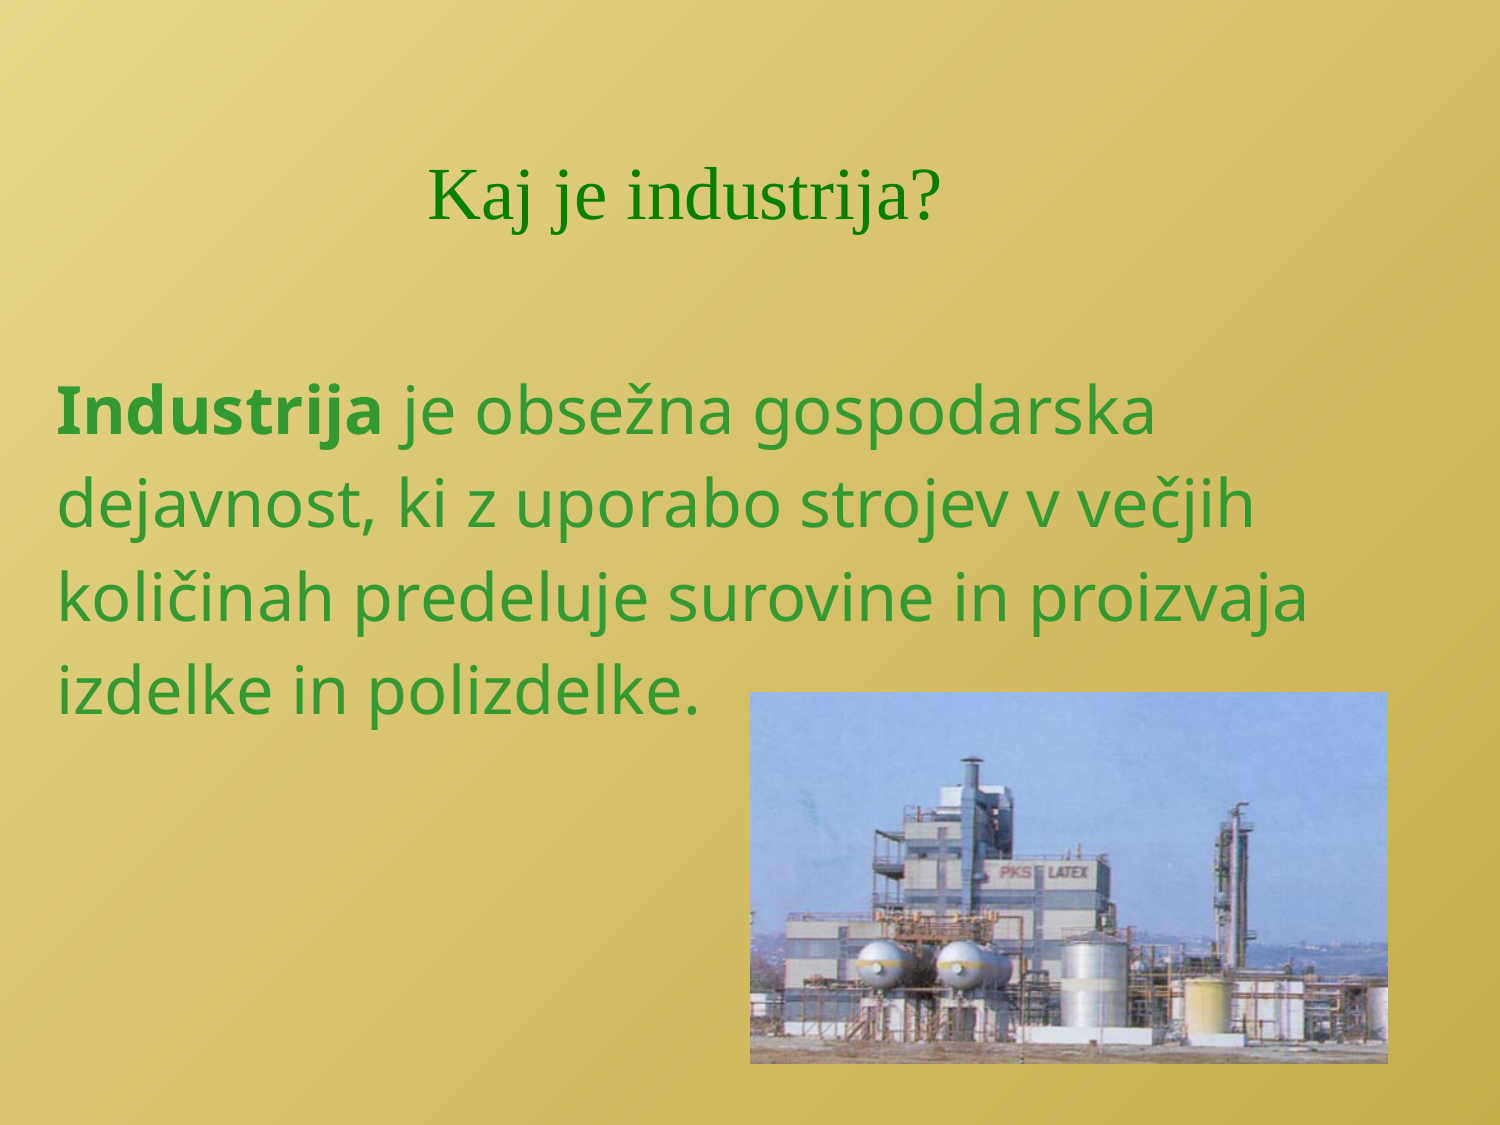

Kaj je industrija?
# Industrija je obsežna gospodarska
dejavnost, ki z uporabo strojev v večjih
količinah predeluje surovine in proizvaja
izdelke in polizdelke.